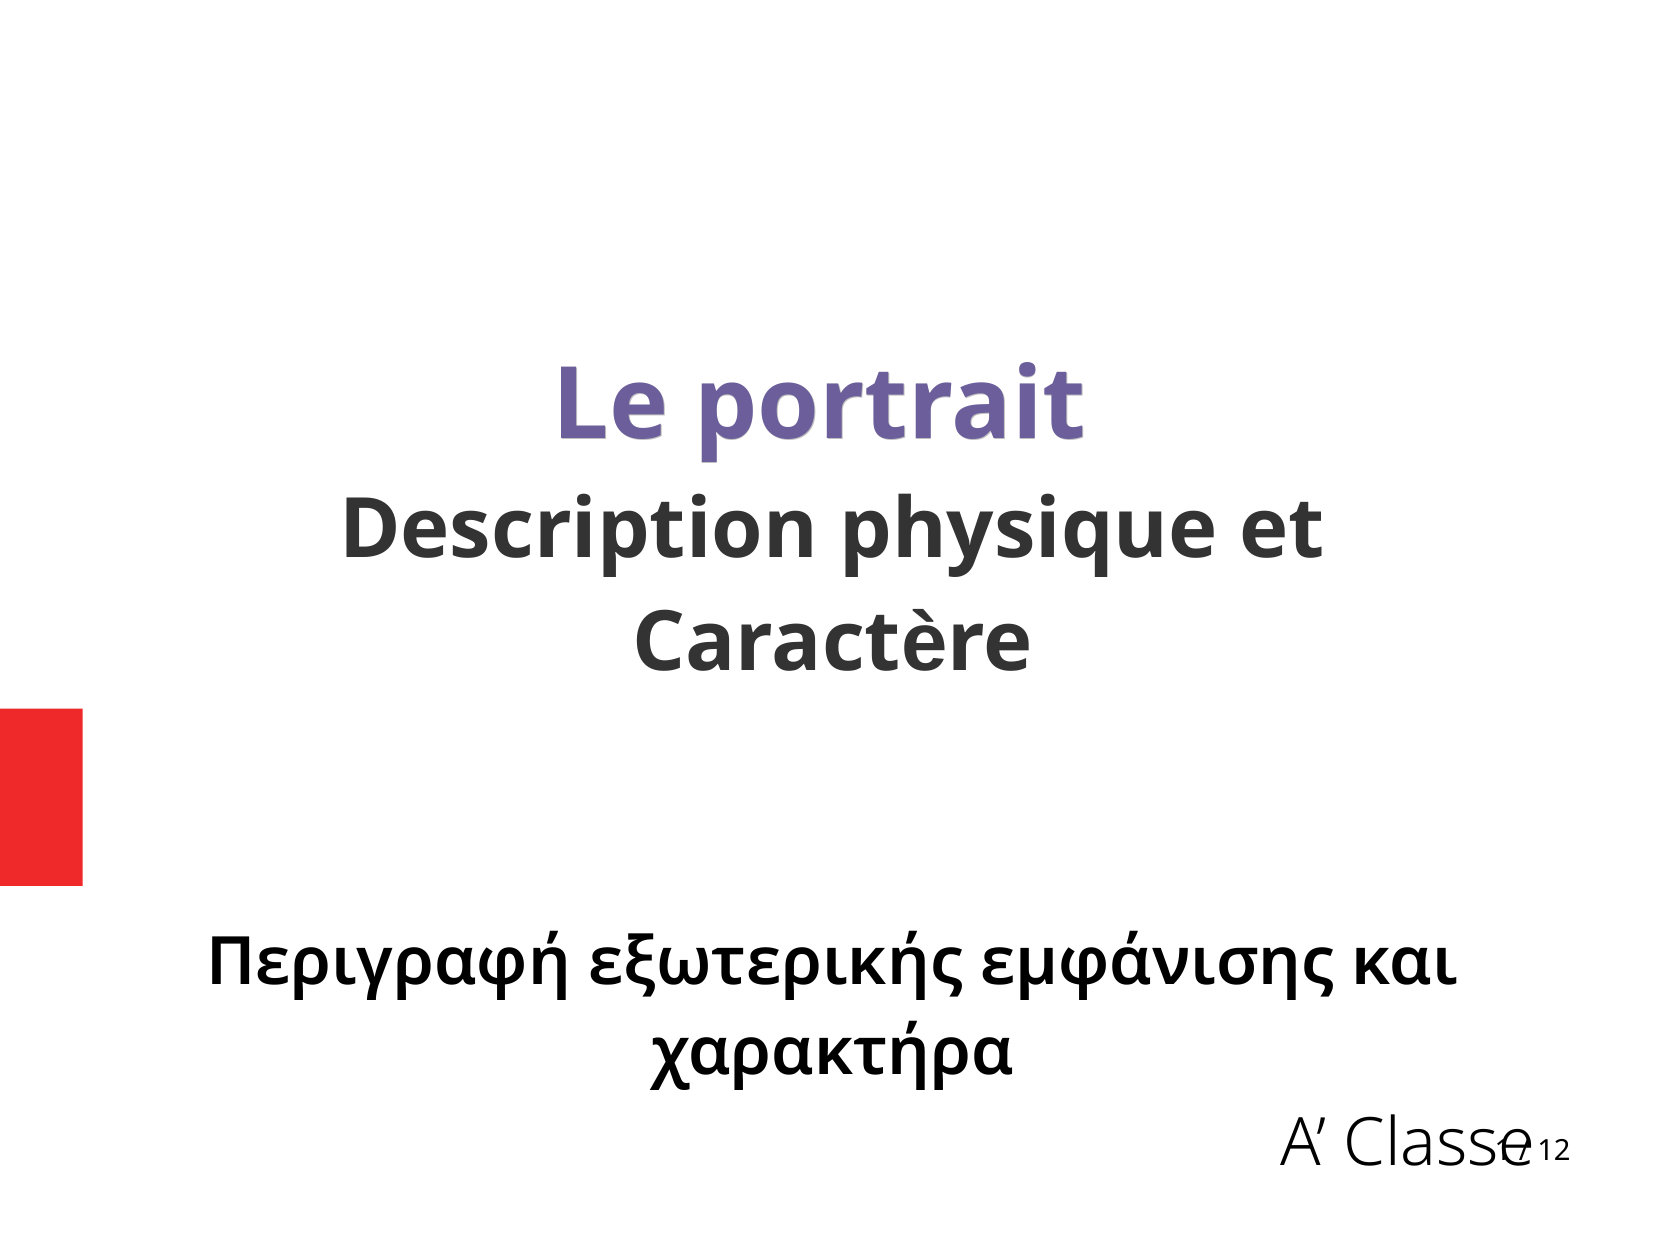

# Le portrait Description physique et Caractère
Περιγραφή εξωτερικής εμφάνισης και χαρακτήρα
 A’ Classe
1